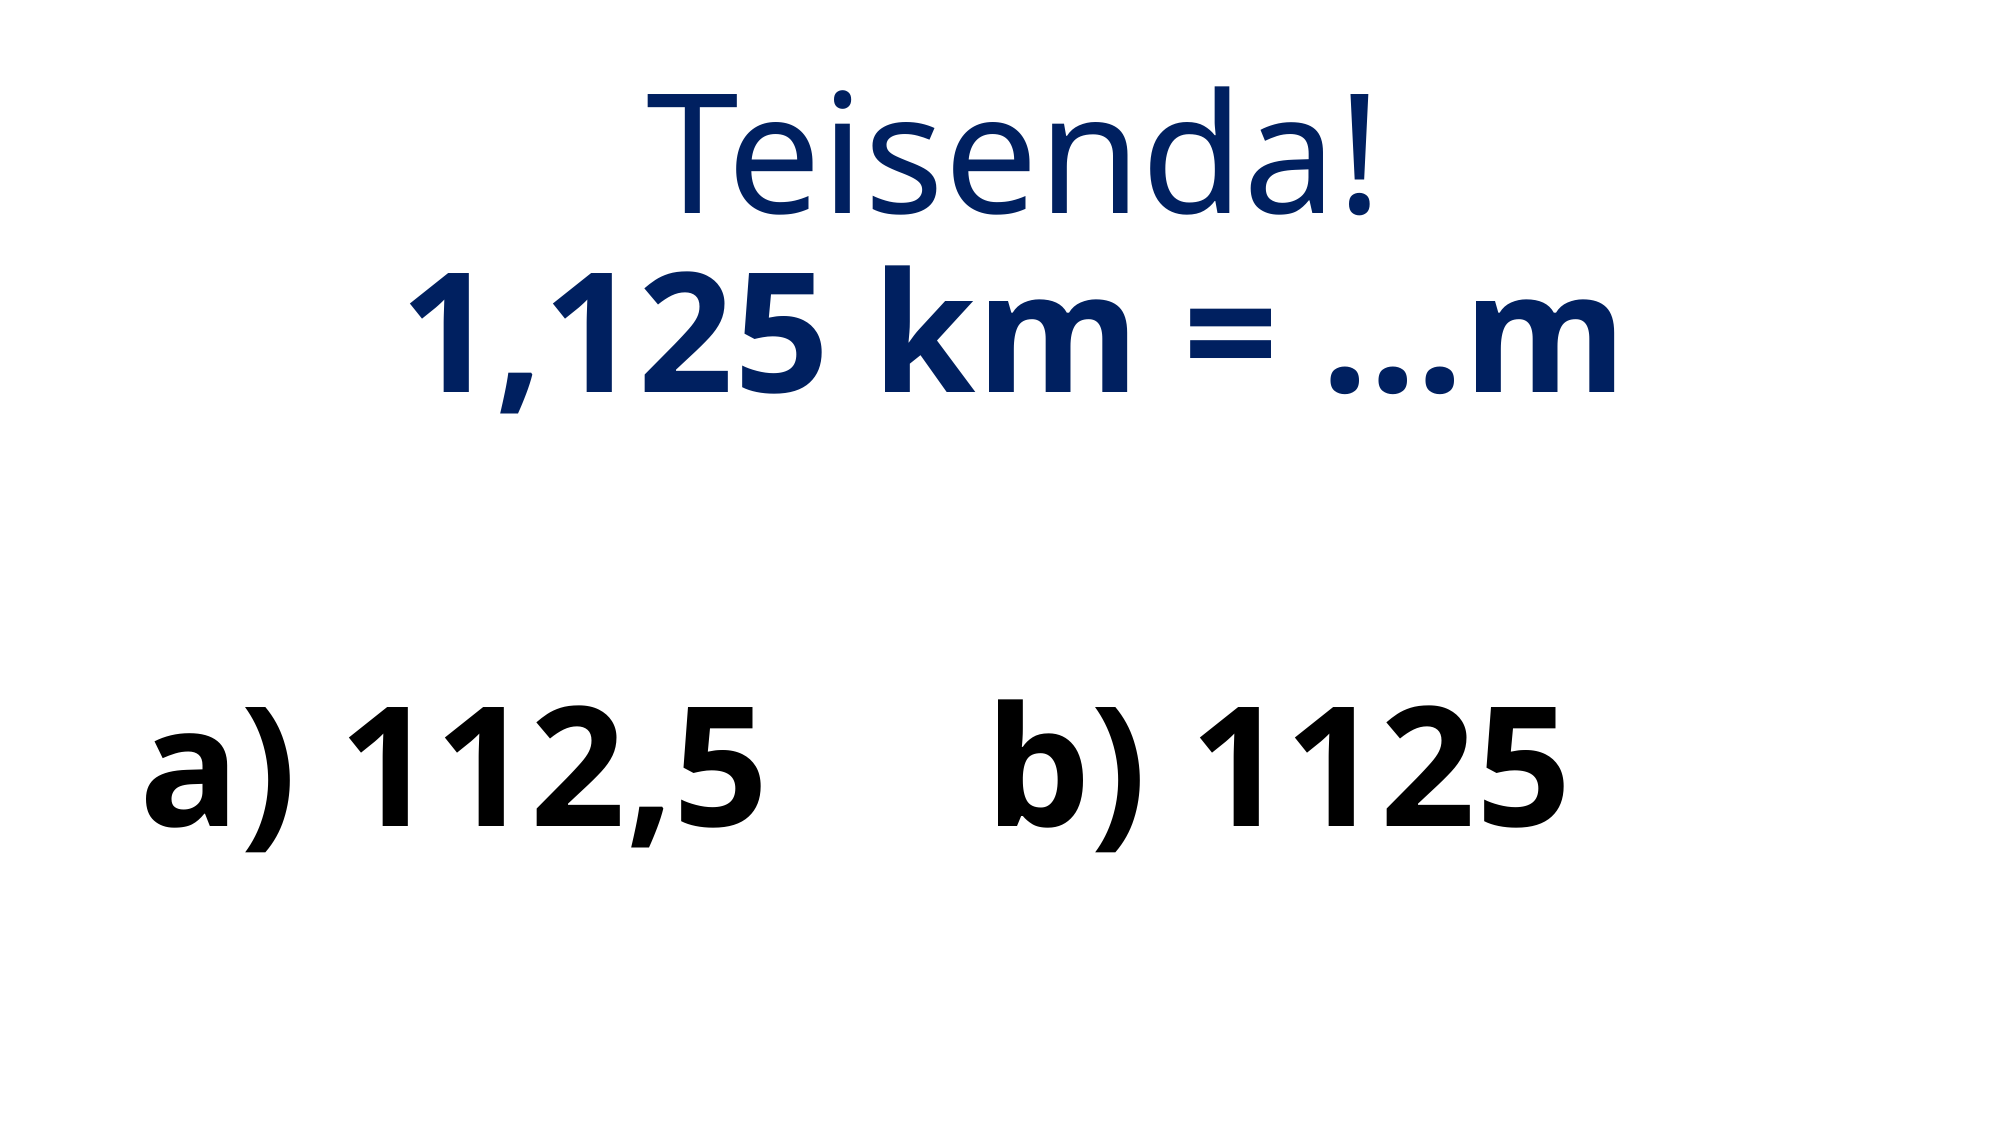

# Teisenda! 1,125 km = ...m
a) 112,5 b) 1125